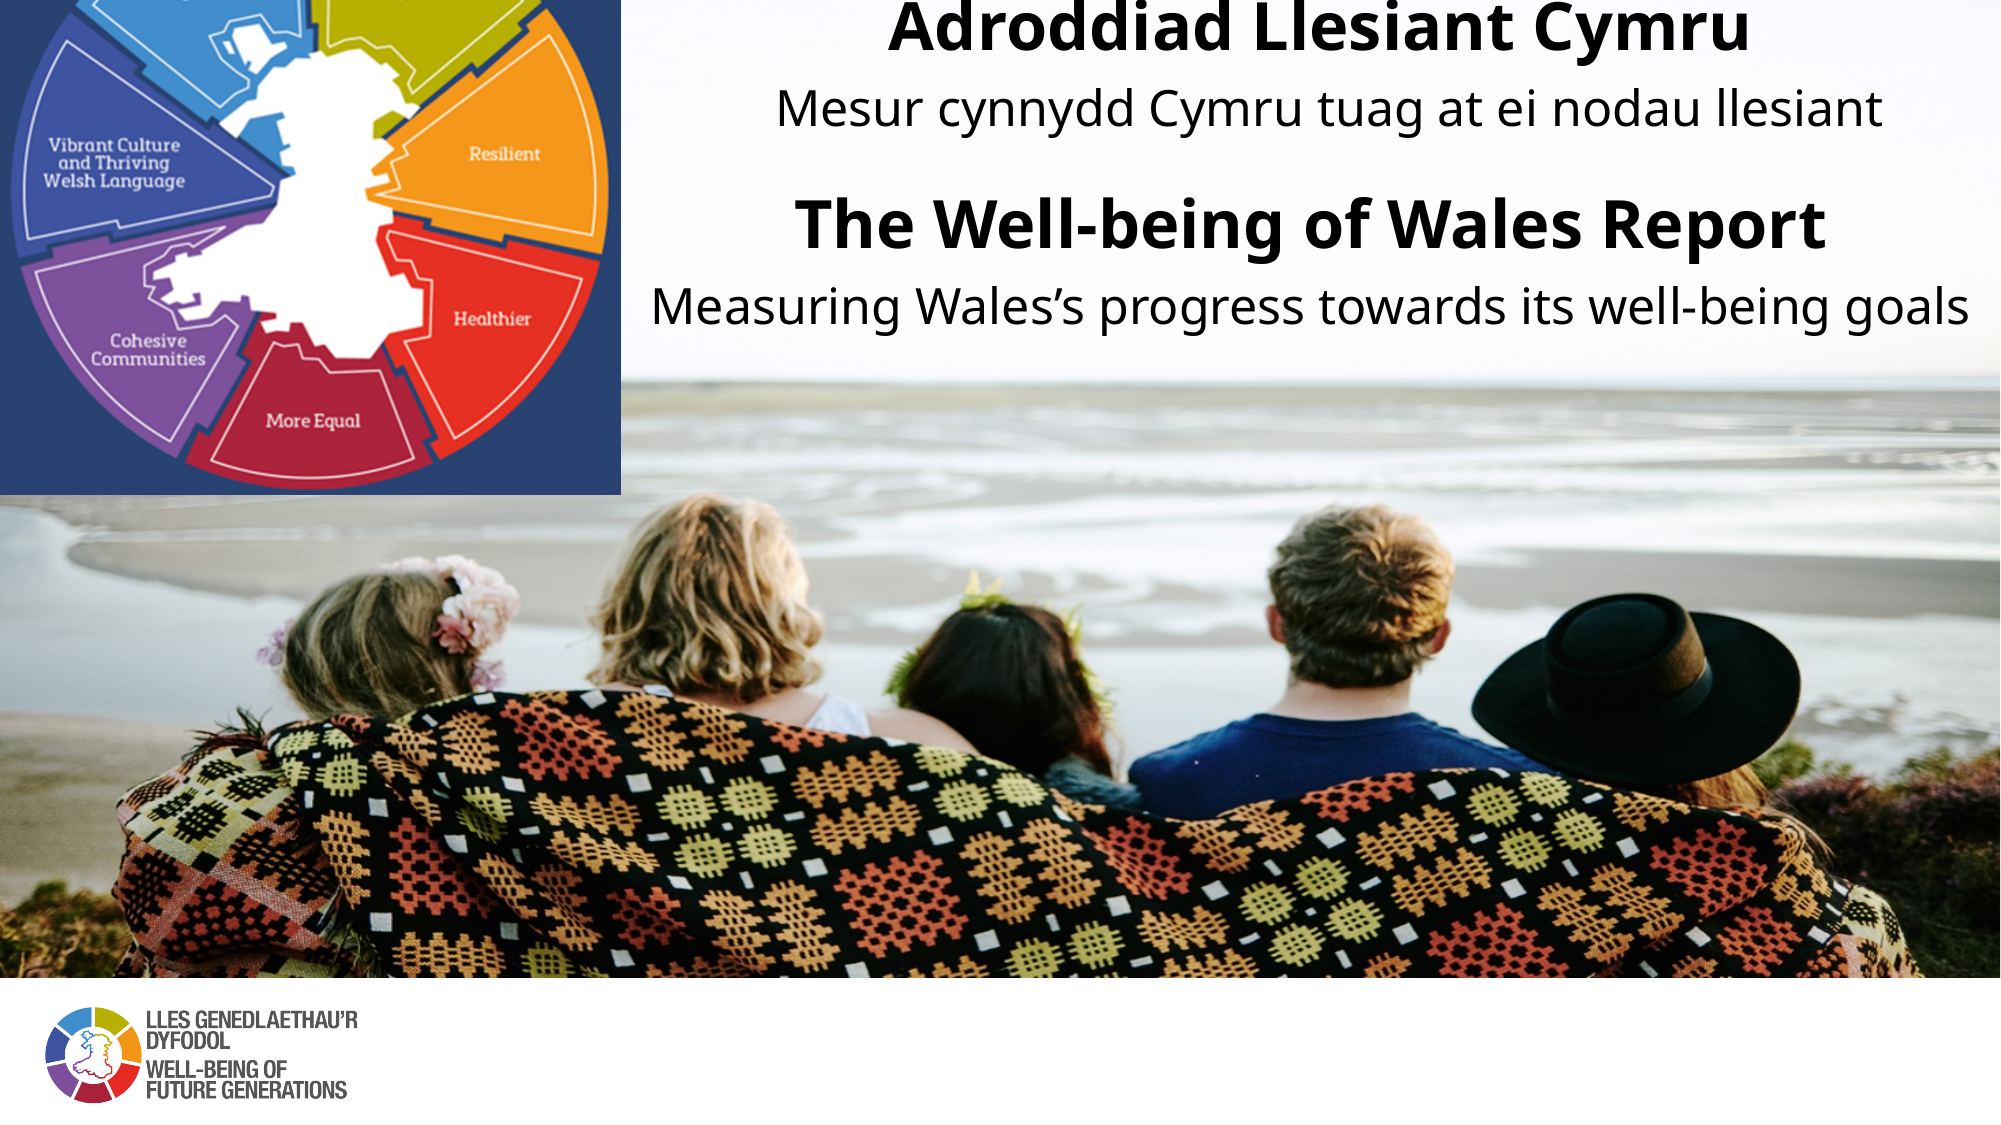

Adroddiad Llesiant Cymru
Mesur cynnydd Cymru tuag at ei nodau llesiant
The Well-being of Wales Report
Measuring Wales’s progress towards its well-being goals